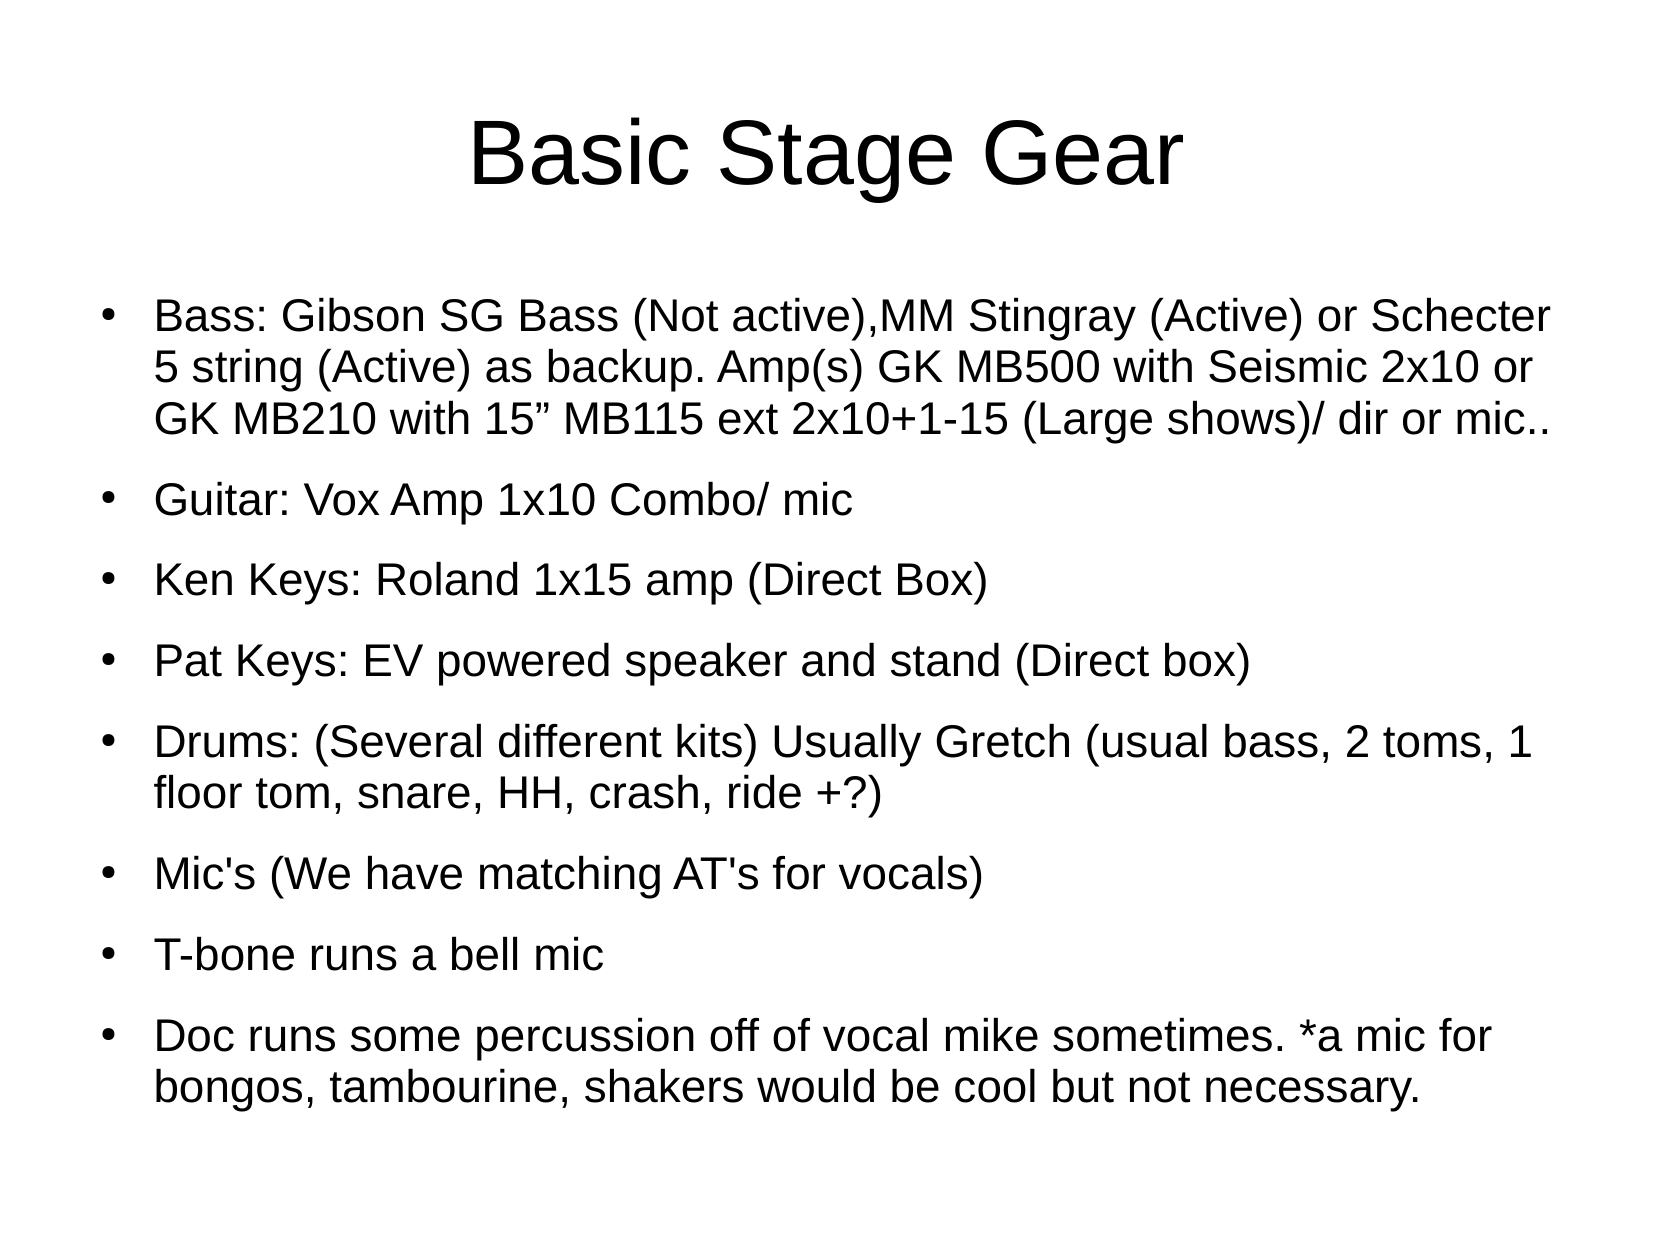

# Basic Stage Gear
Bass: Gibson SG Bass (Not active),MM Stingray (Active) or Schecter 5 string (Active) as backup. Amp(s) GK MB500 with Seismic 2x10 or GK MB210 with 15” MB115 ext 2x10+1-15 (Large shows)/ dir or mic..
Guitar: Vox Amp 1x10 Combo/ mic
Ken Keys: Roland 1x15 amp (Direct Box)
Pat Keys: EV powered speaker and stand (Direct box)
Drums: (Several different kits) Usually Gretch (usual bass, 2 toms, 1 floor tom, snare, HH, crash, ride +?)
Mic's (We have matching AT's for vocals)
T-bone runs a bell mic
Doc runs some percussion off of vocal mike sometimes. *a mic for bongos, tambourine, shakers would be cool but not necessary.